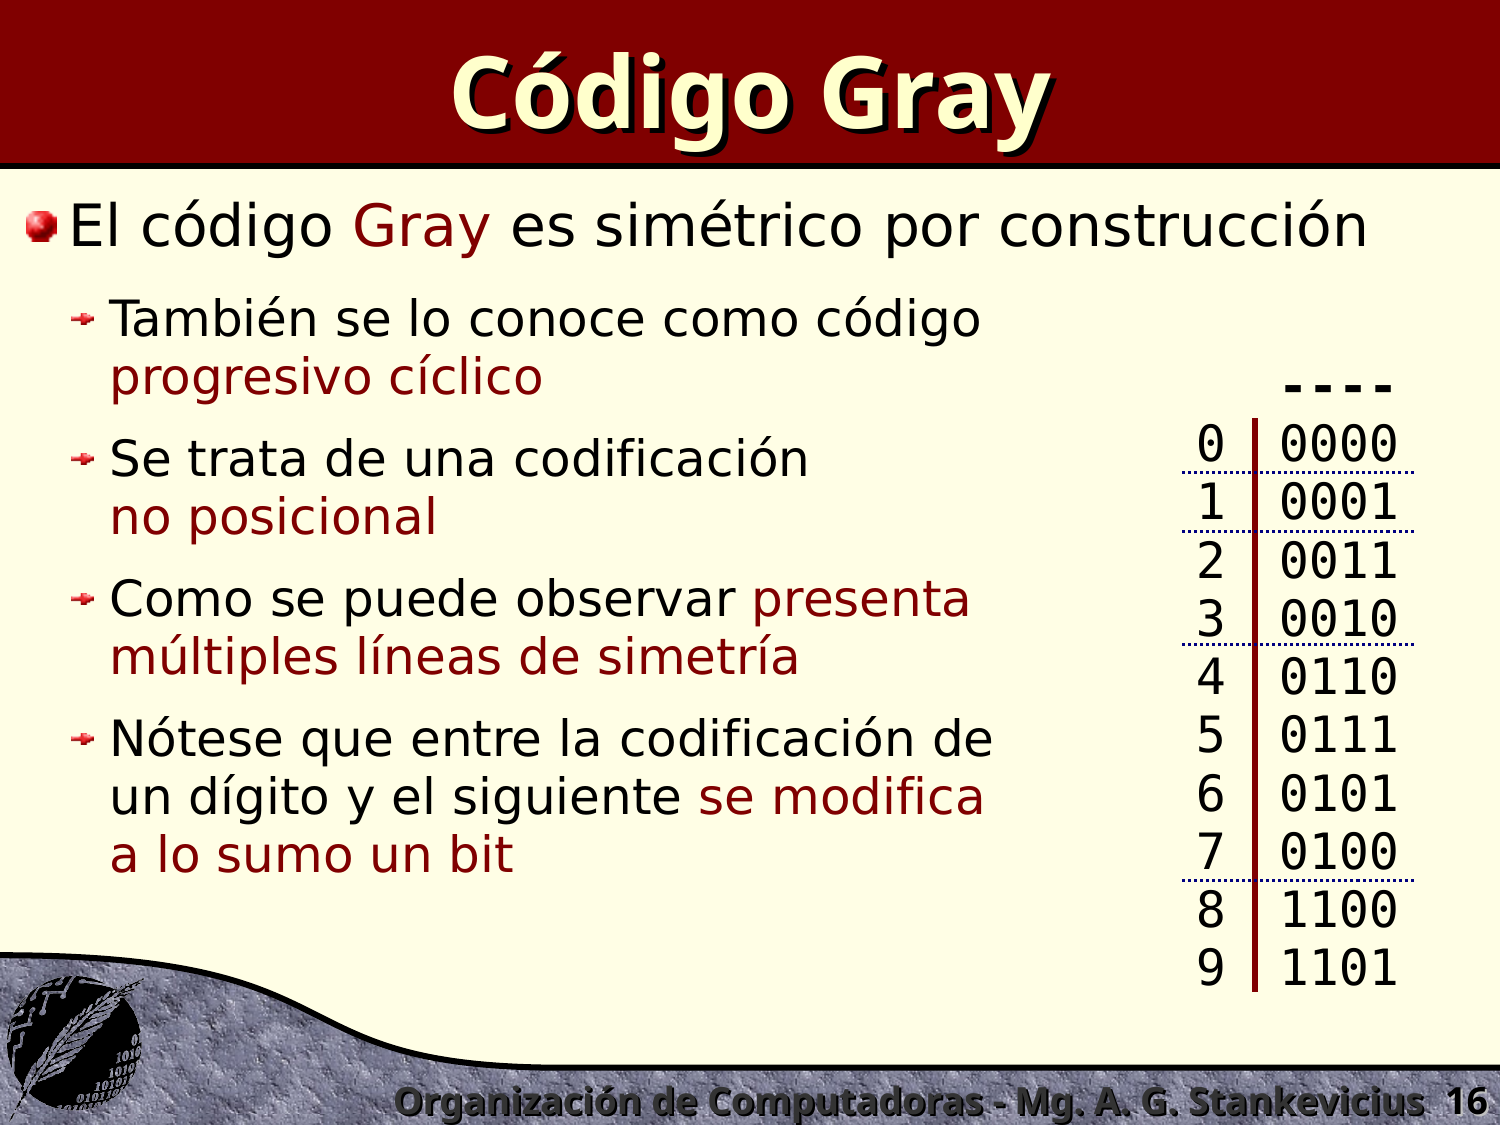

# Código Gray
El código Gray es simétrico por construcción
También se lo conoce como código
progresivo cíclico
Se trata de una codificación
no posicional
Como se puede observar presenta
múltiples líneas de simetría
Nótese que entre la codificación de
un dígito y el siguiente se modifica
a lo sumo un bit
----
0000
0001
0011
0010
0110
0111
0101
0100
1100
1101
0
1
2
3
4
5
6
7
8
9
16